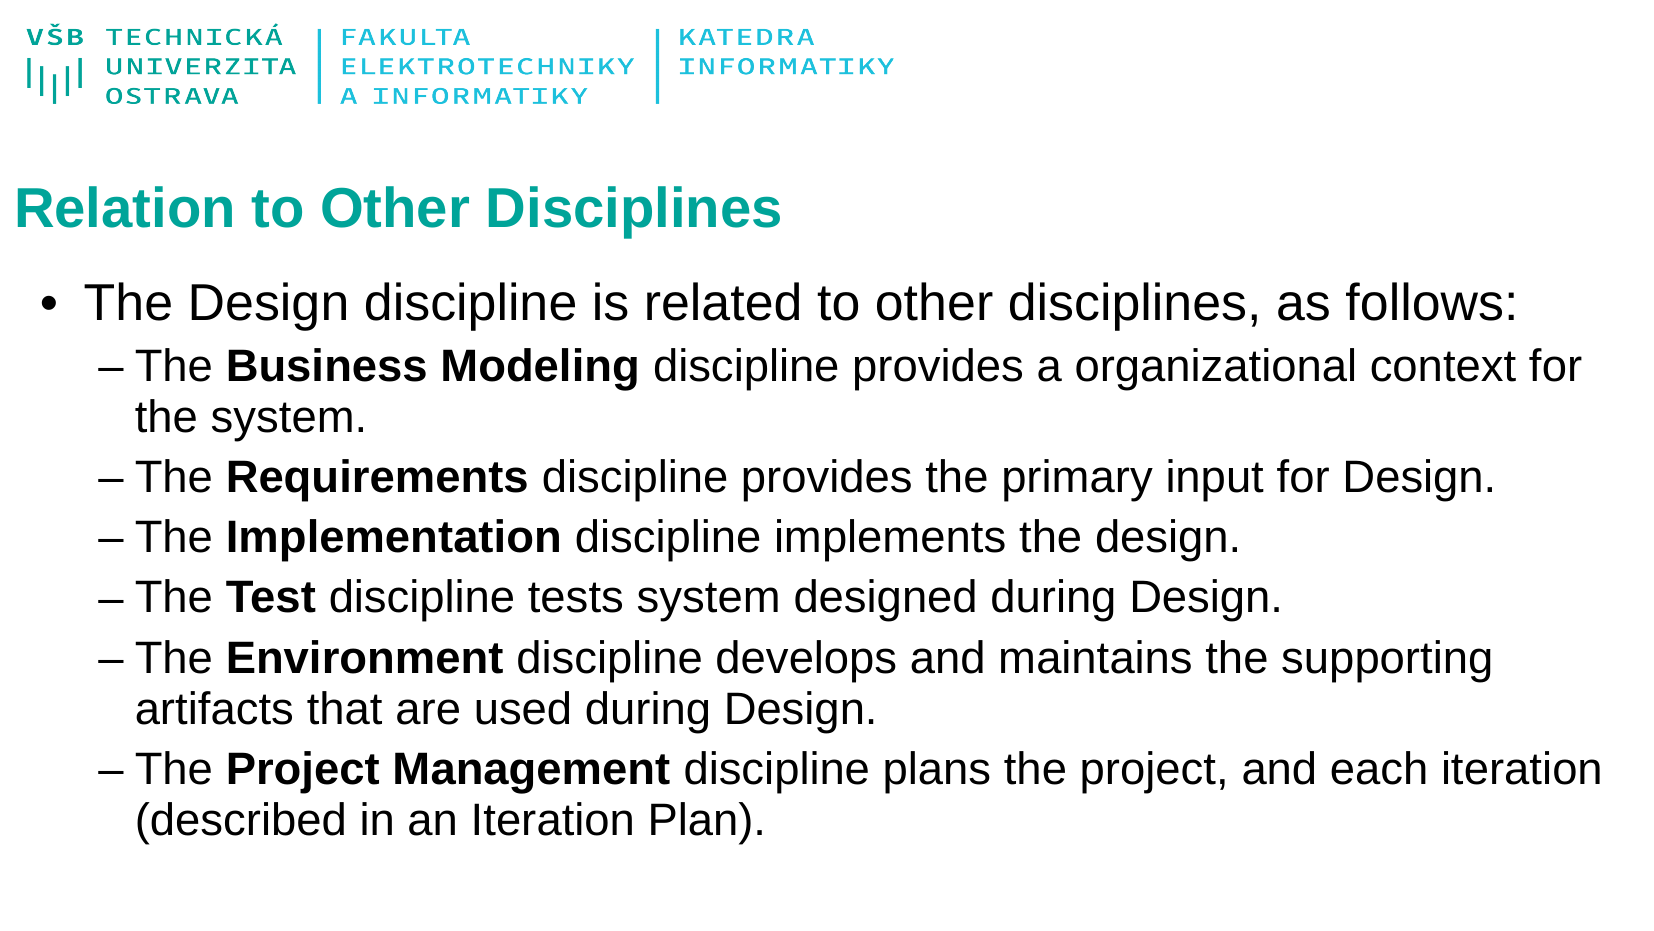

# Relation to Other Disciplines
The Design discipline is related to other disciplines, as follows:
The Business Modeling discipline provides a organizational context for the system.
The Requirements discipline provides the primary input for Design.
The Implementation discipline implements the design.
The Test discipline tests system designed during Design.
The Environment discipline develops and maintains the supporting artifacts that are used during Design.
The Project Management discipline plans the project, and each iteration (described in an Iteration Plan).